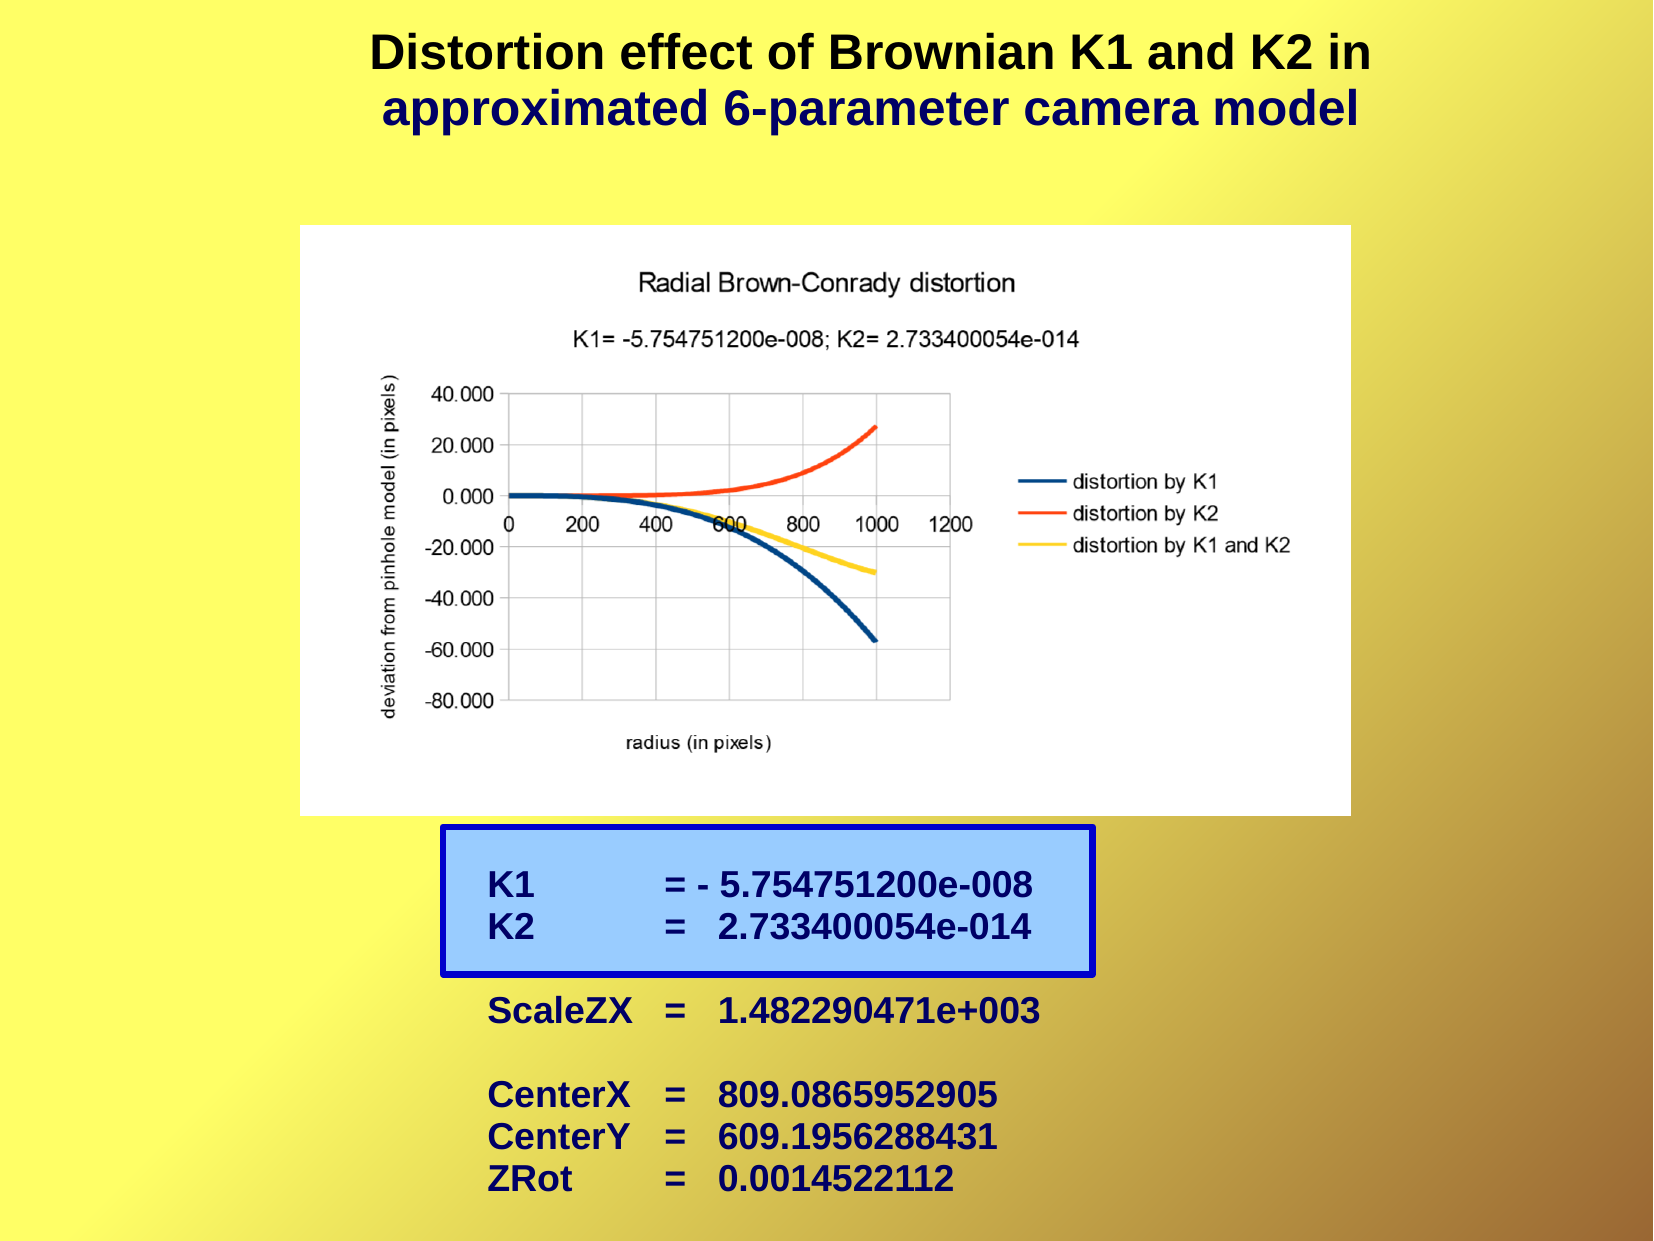

Distortion effect of Brownian K1 and K2 in
approximated 6-parameter camera model
K1
K2
ScaleZX
CenterX	CenterY
ZRot
= - 5.754751200e-008
= 2.733400054e-014
= 1.482290471e+003
= 809.0865952905
= 609.1956288431
= 0.0014522112